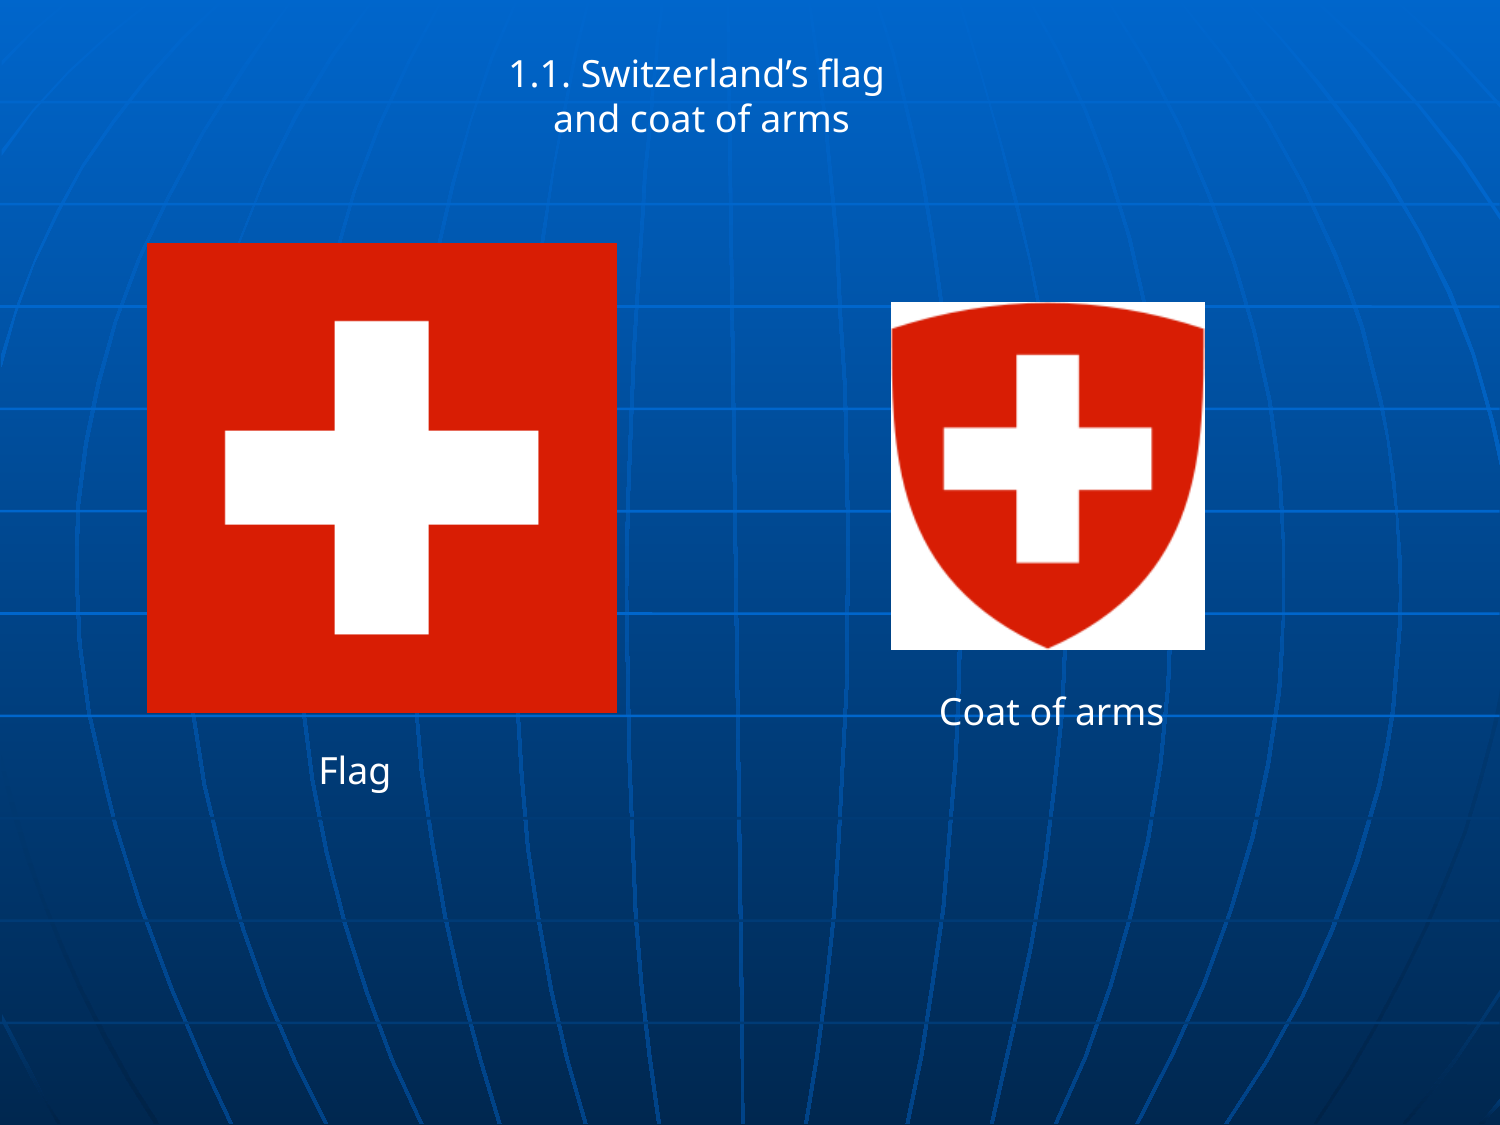

1.1. Switzerland’s flag
and coat of arms
Coat of arms
Flag